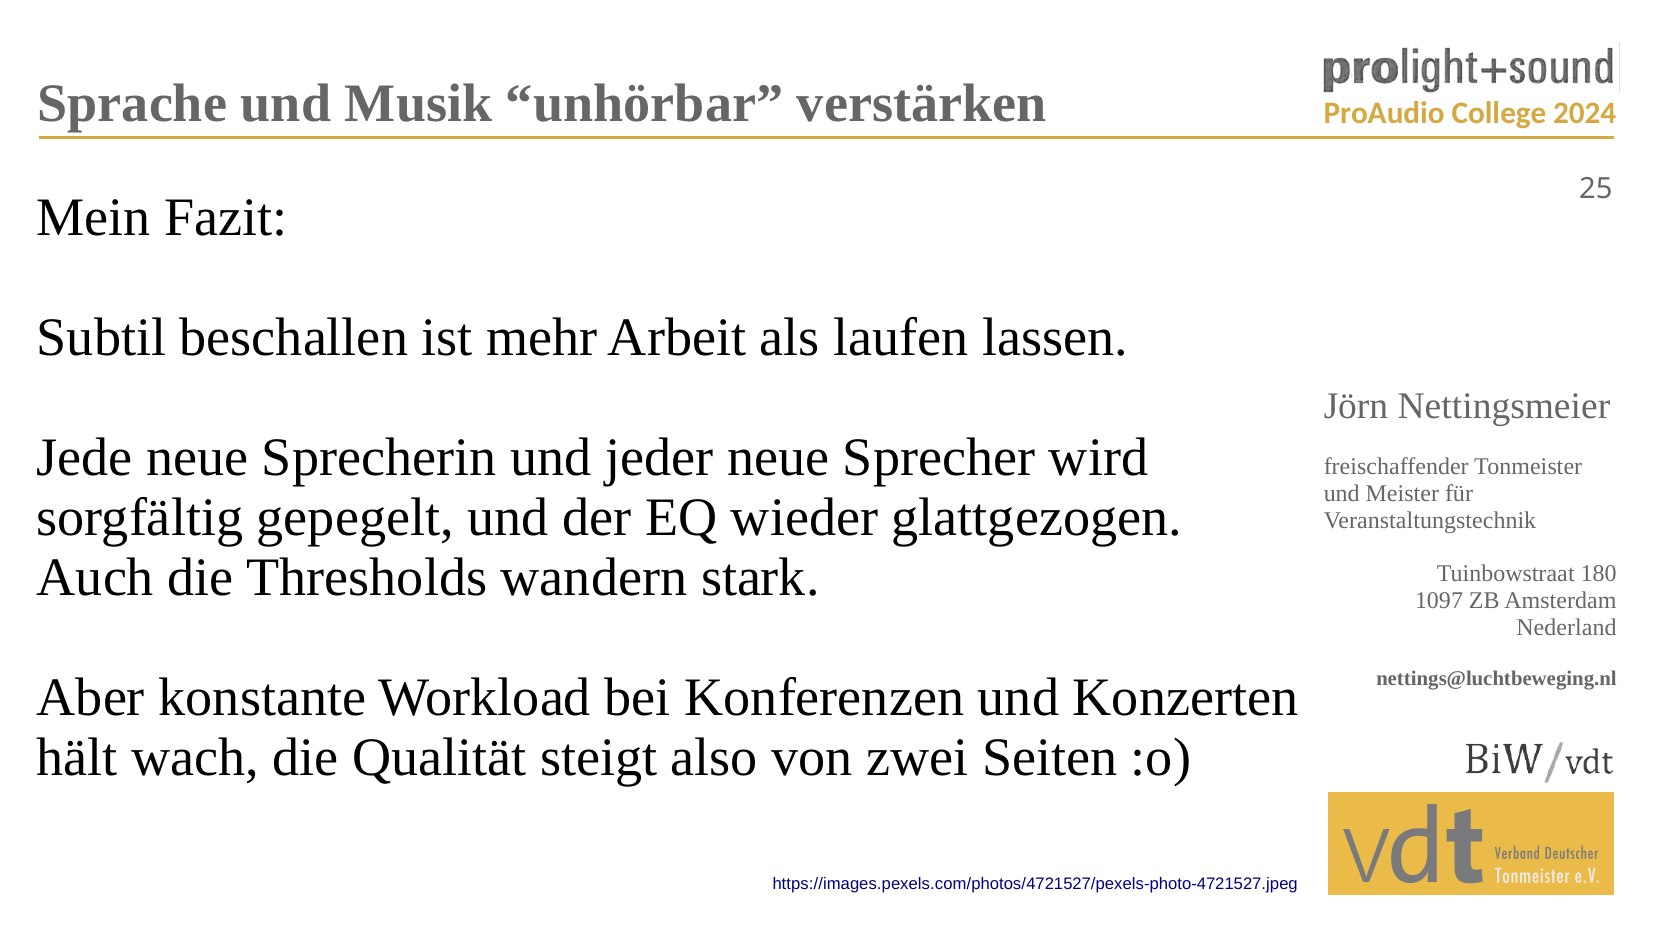

Sprache und Musik “unhörbar” verstärken
25
# Mein Fazit:
Subtil beschallen ist mehr Arbeit als laufen lassen.
Jede neue Sprecherin und jeder neue Sprecher wird sorgfältig gepegelt, und der EQ wieder glattgezogen.
Auch die Thresholds wandern stark.
Aber konstante Workload bei Konferenzen und Konzerten hält wach, die Qualität steigt also von zwei Seiten :o)
https://images.pexels.com/photos/4721527/pexels-photo-4721527.jpeg